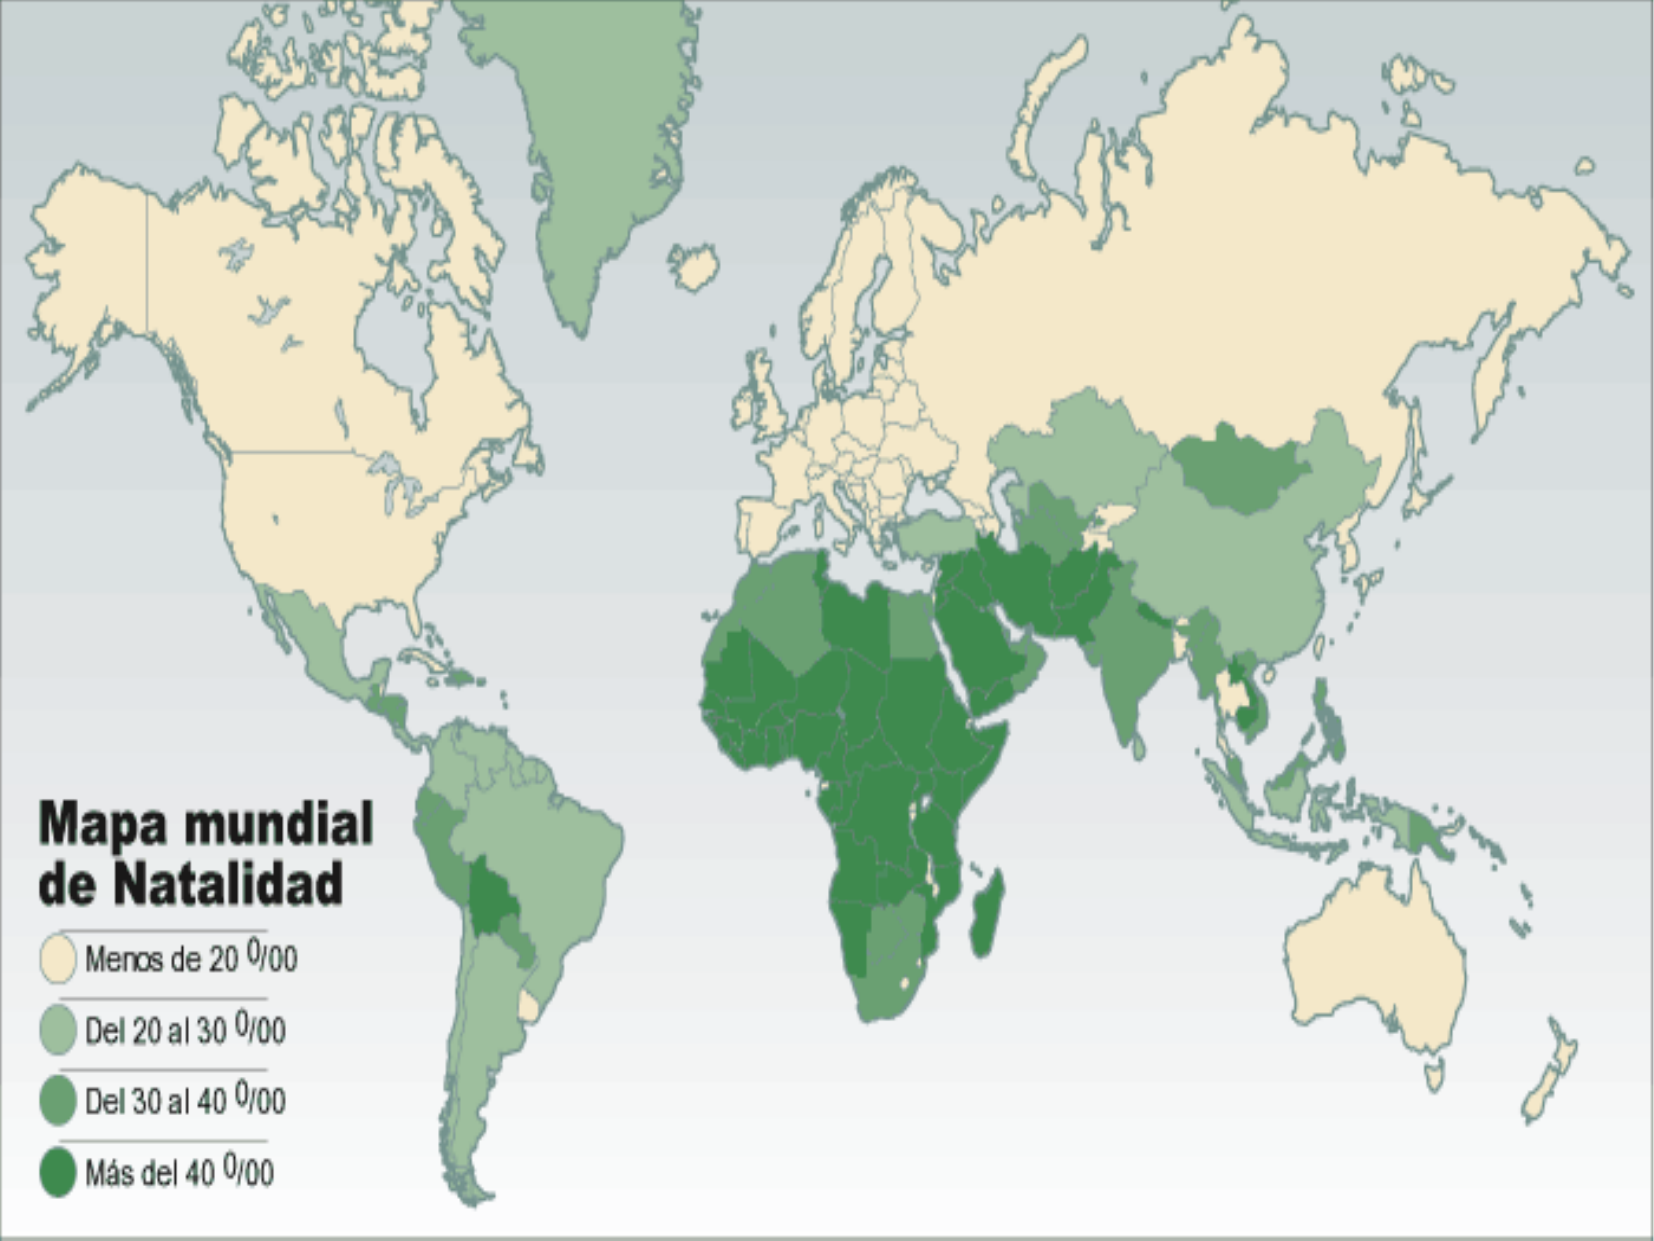

3.1.La natalidad.
Personas nacidas en un año en un lugar
Nº nacimientos en un año
Población total
x1000
TN=
Fórmulas
Nº nacimientos en un año
x1000
TFG=
Nº mujeres entre 15 y 49 años
La Natalidad
Países ricos
Baja
Diversidad mundial
Países pobres
Alta